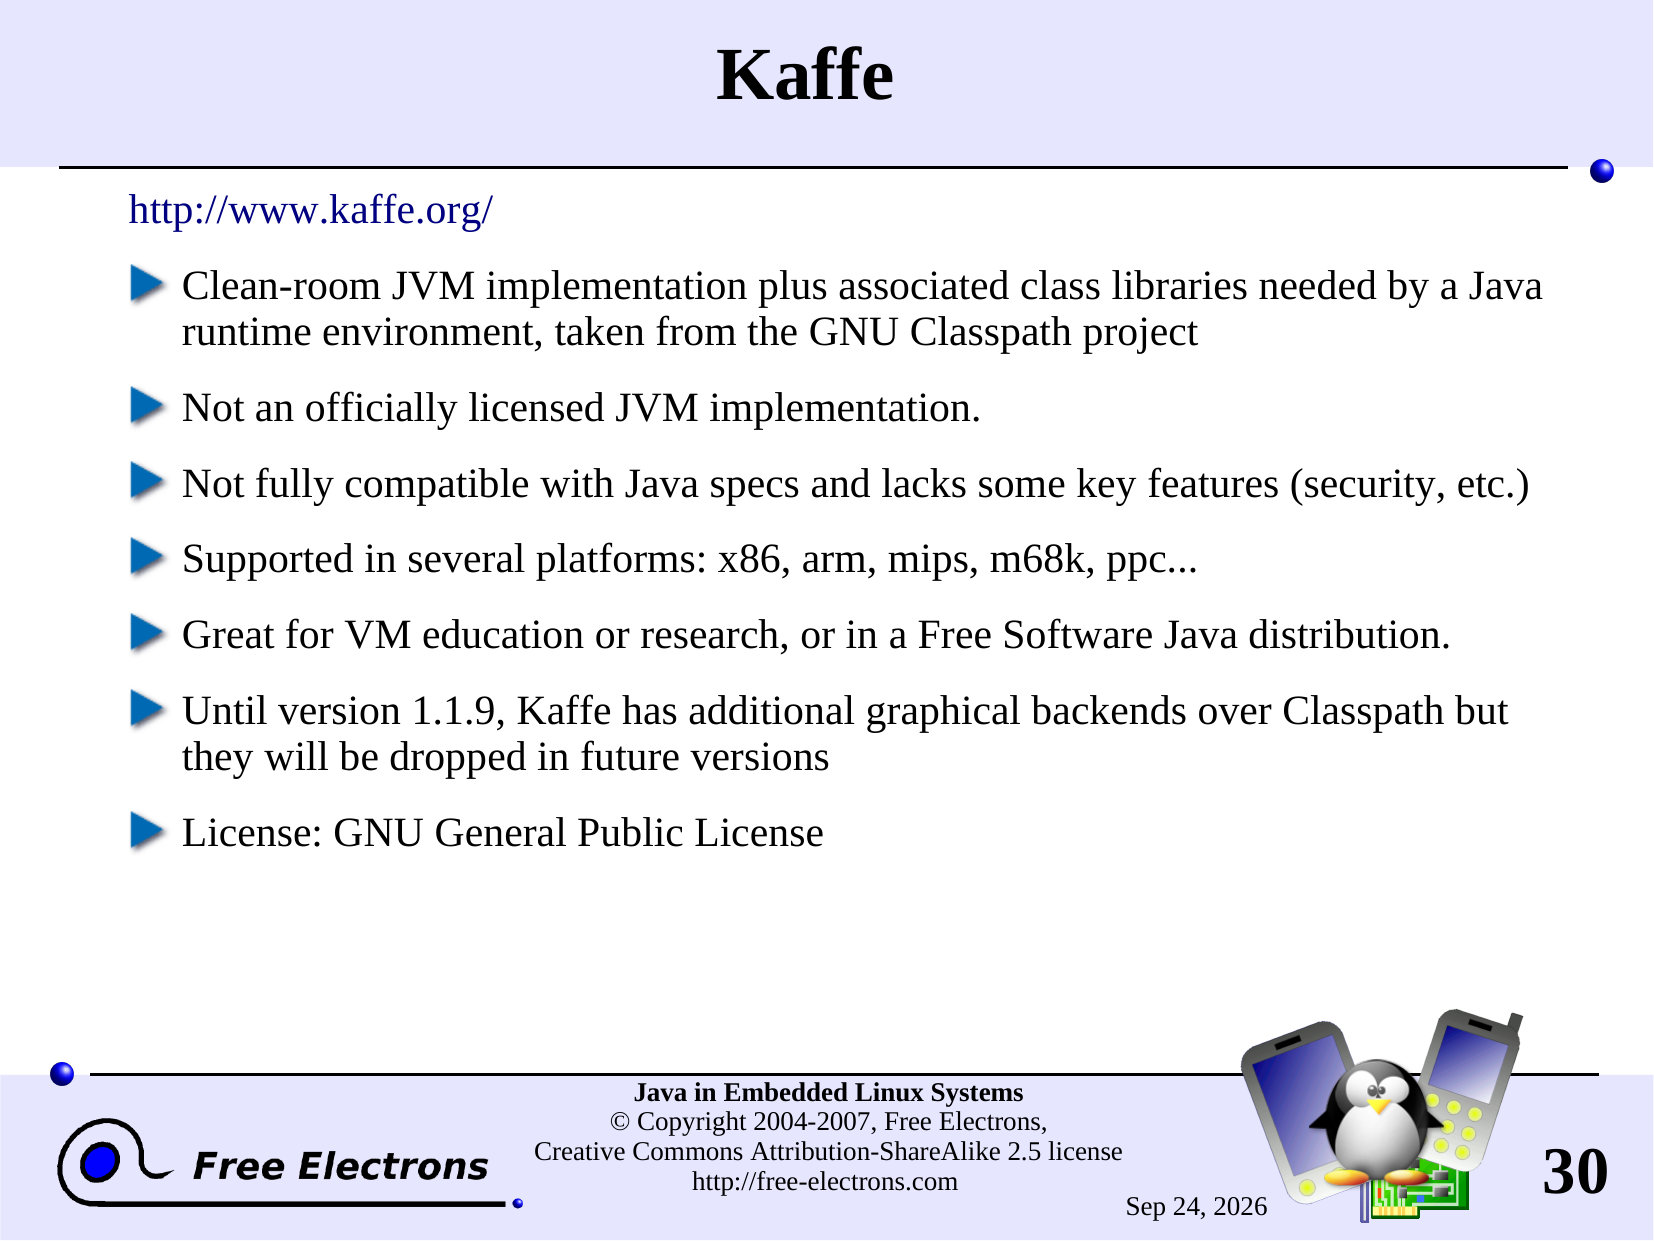

# Kaffe
http://www.kaffe.org/
Clean-room JVM implementation plus associated class libraries needed by a Java runtime environment, taken from the GNU Classpath project
Not an officially licensed JVM implementation.
Not fully compatible with Java specs and lacks some key features (security, etc.)
Supported in several platforms: x86, arm, mips, m68k, ppc...
Great for VM education or research, or in a Free Software Java distribution.
Until version 1.1.9, Kaffe has additional graphical backends over Classpath but they will be dropped in future versions
License: GNU General Public License